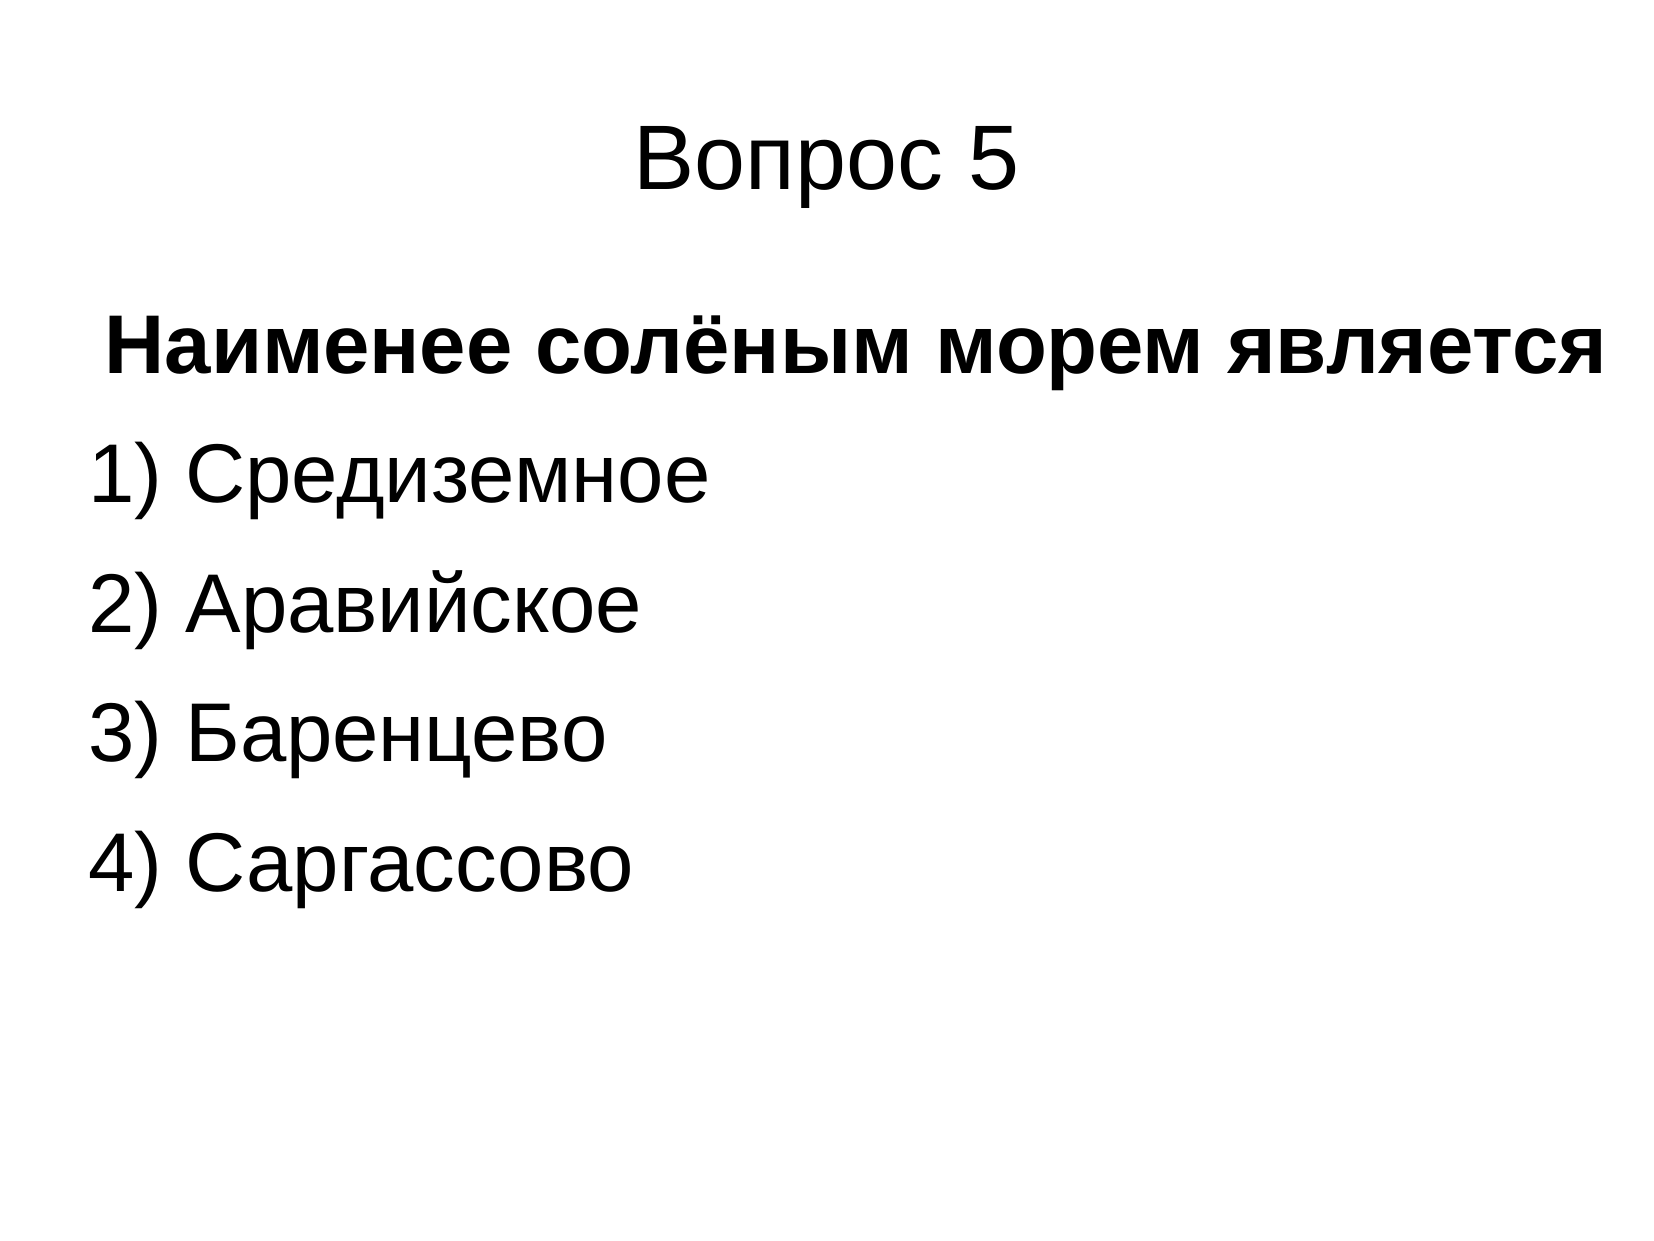

# Вопрос 5
Наименее солёным морем является
1) Средиземное
2) Аравийское
3) Баренцево
4) Саргассово